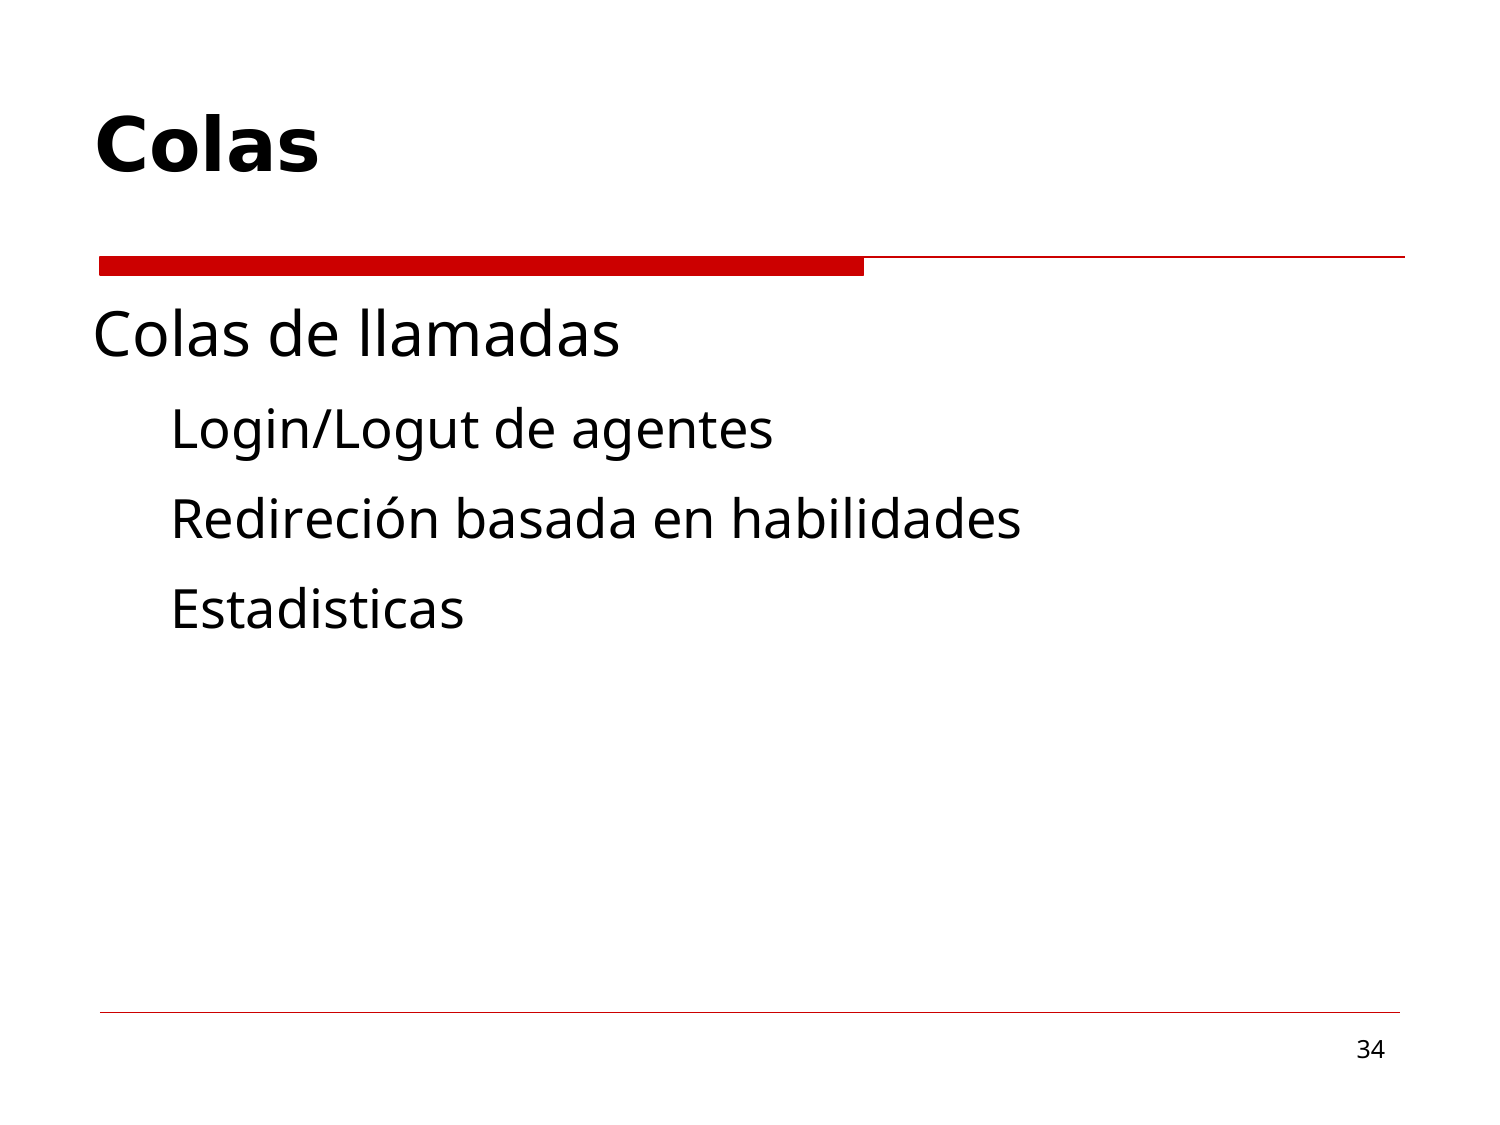

# Colas
Colas de llamadas
Login/Logut de agentes
Redireción basada en habilidades
Estadisticas